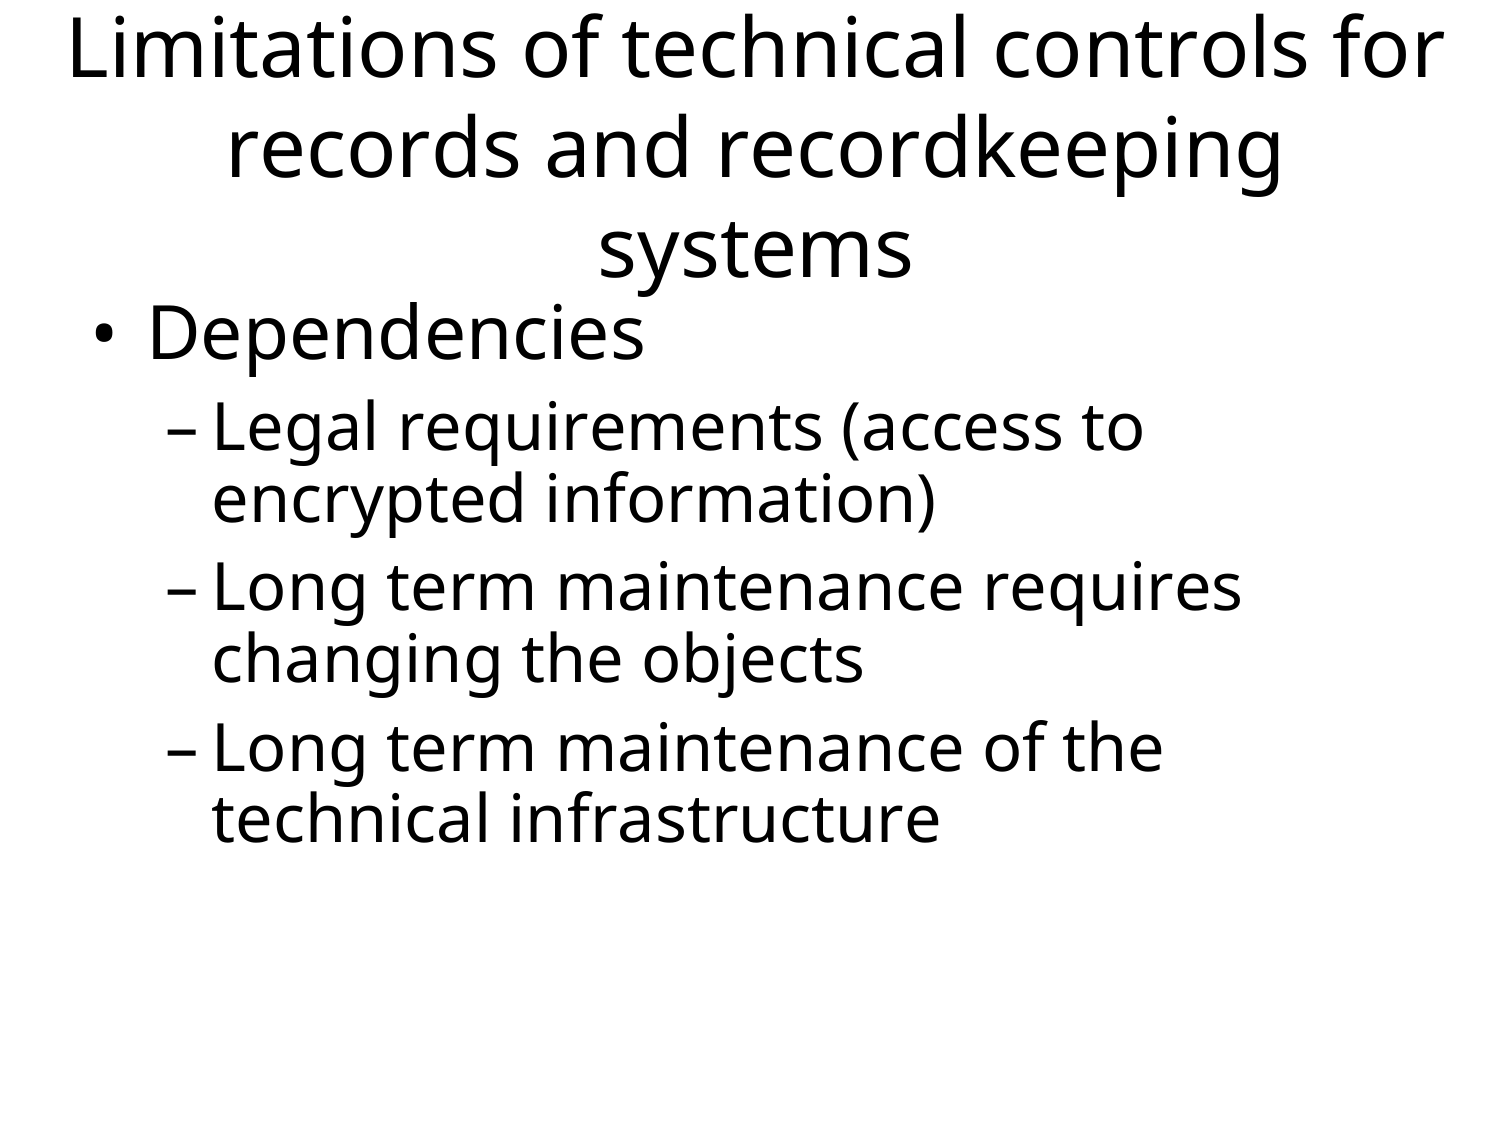

# Limitations of technical controls for records and recordkeeping systems
Dependencies
Legal requirements (access to encrypted information)
Long term maintenance requires changing the objects
Long term maintenance of the technical infrastructure